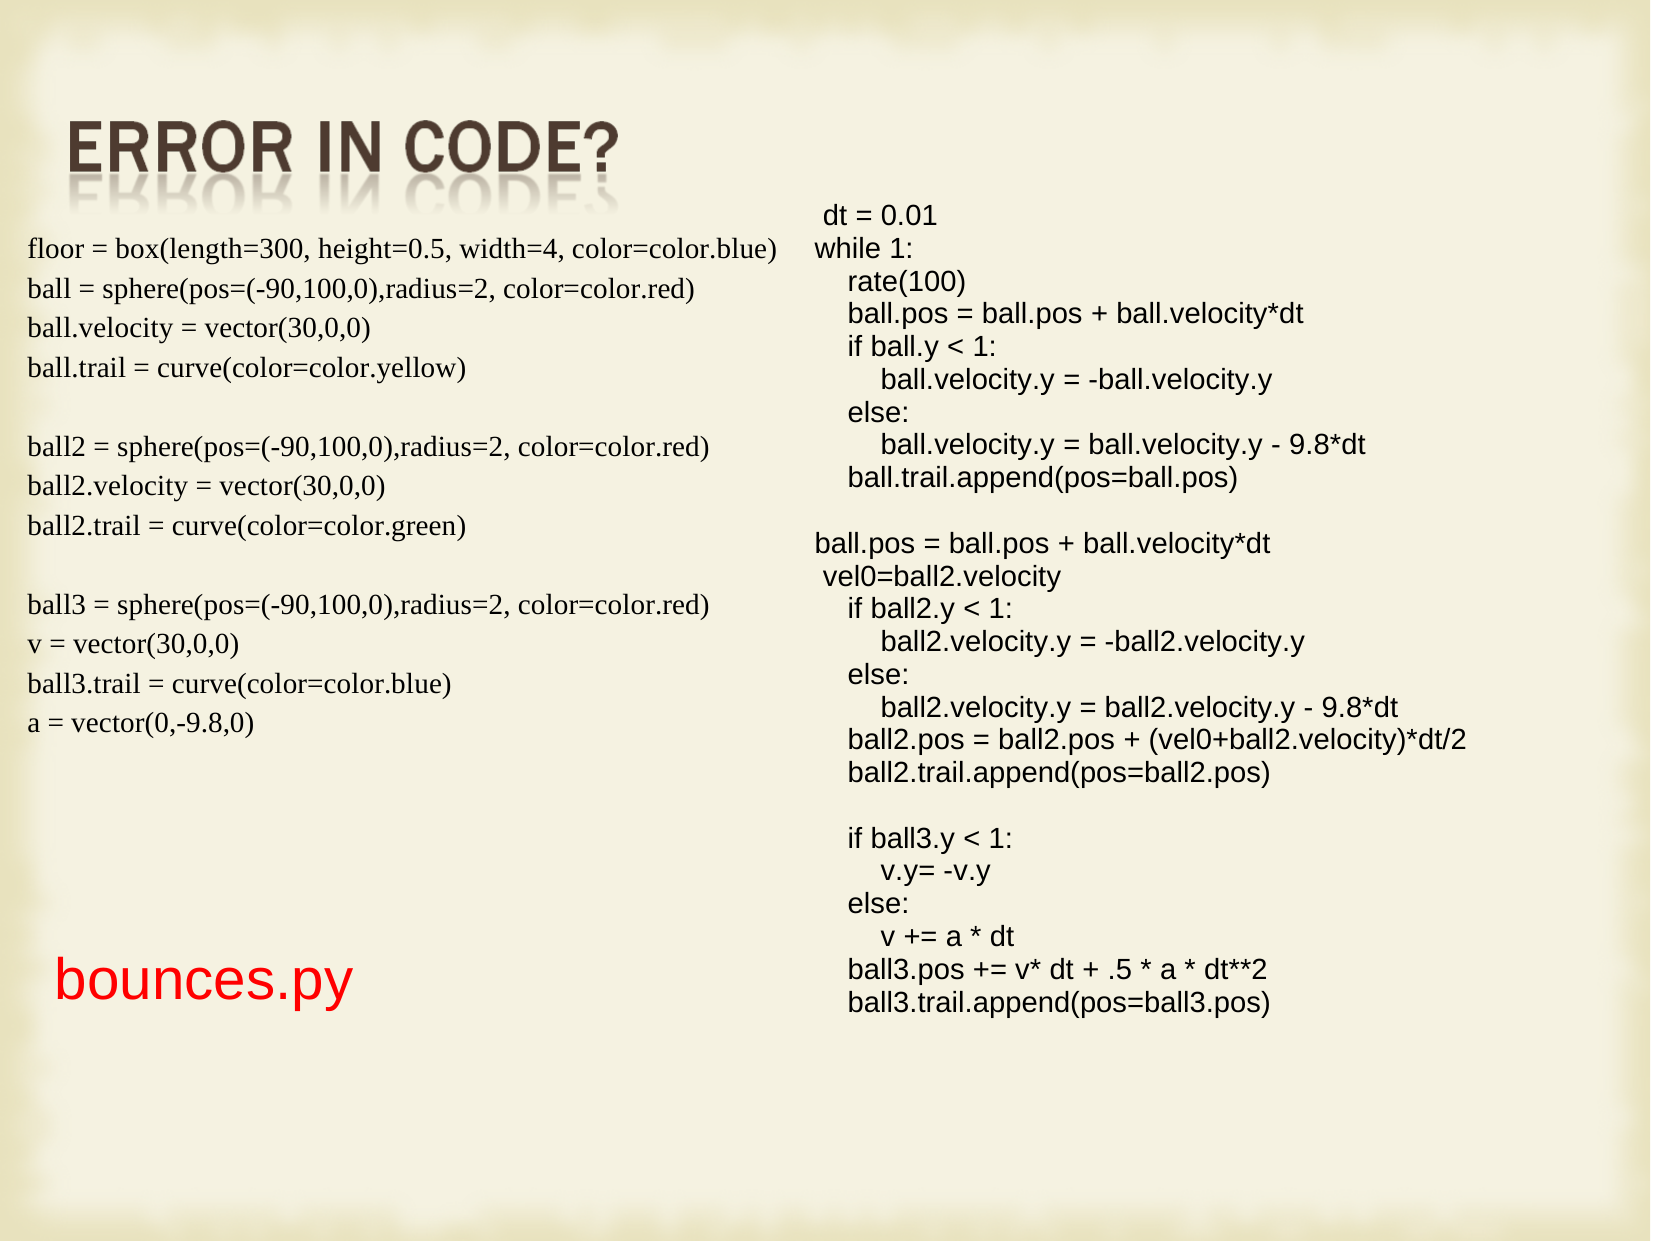

dt = 0.01
while 1:
 rate(100)
 ball.pos = ball.pos + ball.velocity*dt
 if ball.y < 1:
 ball.velocity.y = -ball.velocity.y
 else:
 ball.velocity.y = ball.velocity.y - 9.8*dt
 ball.trail.append(pos=ball.pos)
ball.pos = ball.pos + ball.velocity*dt
 vel0=ball2.velocity
 if ball2.y < 1:
 ball2.velocity.y = -ball2.velocity.y
 else:
 ball2.velocity.y = ball2.velocity.y - 9.8*dt
 ball2.pos = ball2.pos + (vel0+ball2.velocity)*dt/2
 ball2.trail.append(pos=ball2.pos)
 if ball3.y < 1:
 v.y= -v.y
 else:
 v += a * dt
 ball3.pos += v* dt + .5 * a * dt**2
 ball3.trail.append(pos=ball3.pos)
# floor = box(length=300, height=0.5, width=4, color=color.blue)
ball = sphere(pos=(-90,100,0),radius=2, color=color.red)
ball.velocity = vector(30,0,0)
ball.trail = curve(color=color.yellow)
ball2 = sphere(pos=(-90,100,0),radius=2, color=color.red)
ball2.velocity = vector(30,0,0)
ball2.trail = curve(color=color.green)
ball3 = sphere(pos=(-90,100,0),radius=2, color=color.red)
v = vector(30,0,0)
ball3.trail = curve(color=color.blue)
a = vector(0,-9.8,0)
bounces.py